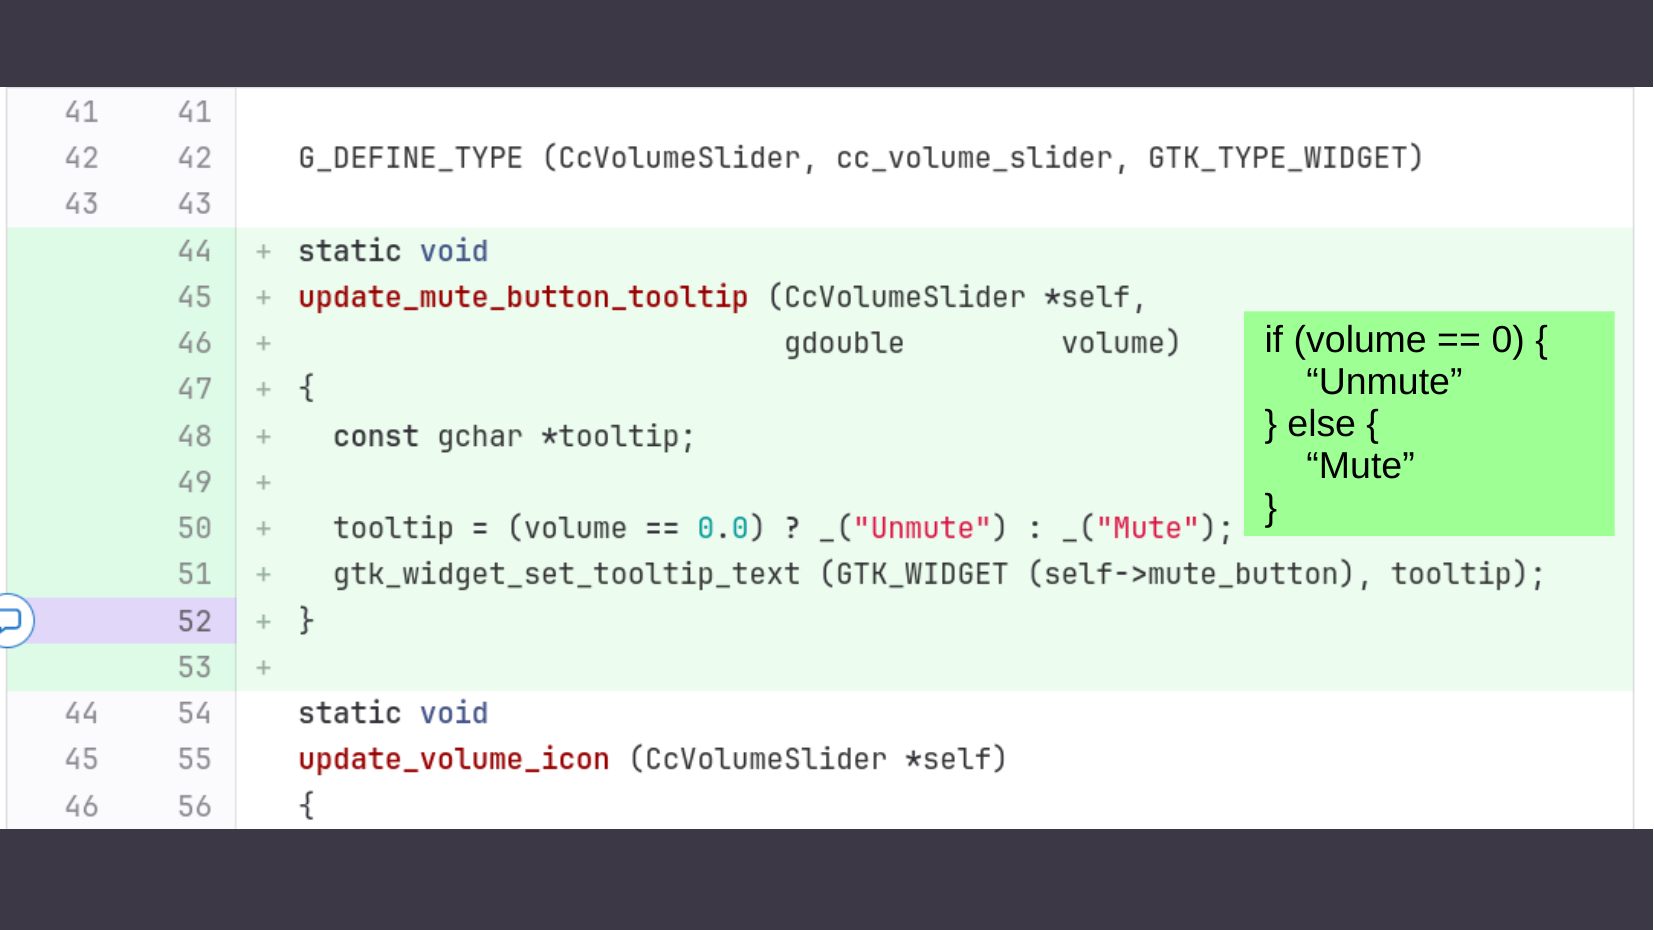

if (volume == 0) {
 “Unmute”
} else {
 “Mute”
}